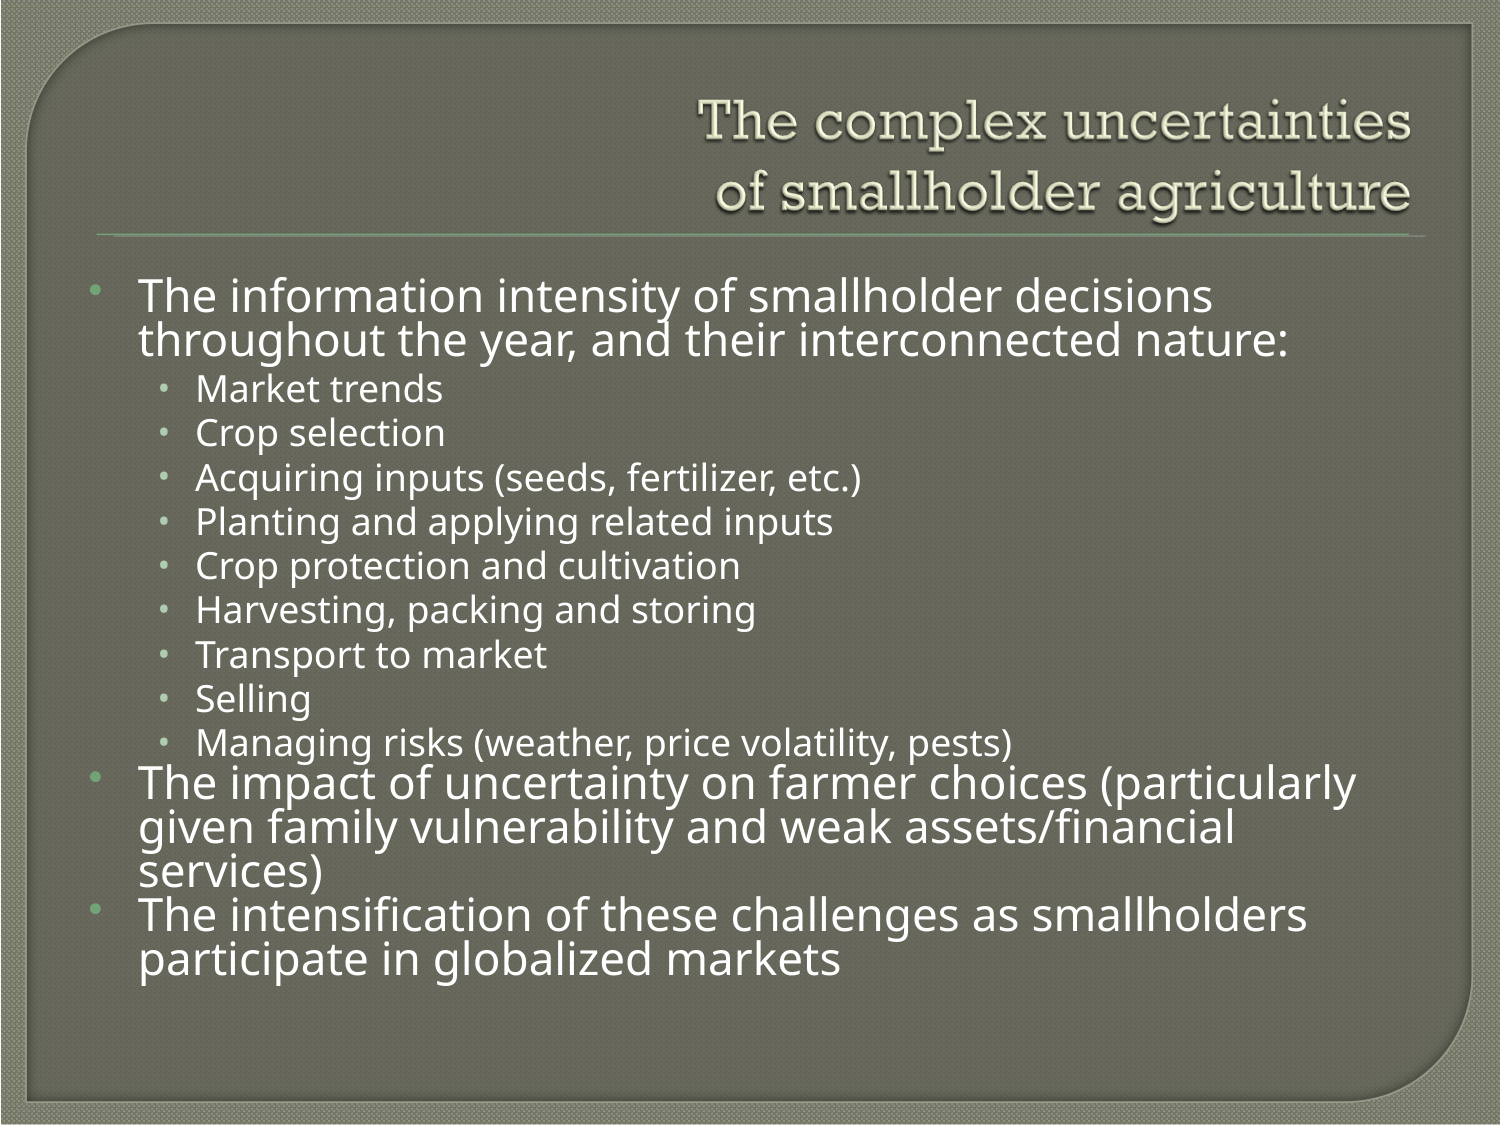

# The information intensity of smallholder decisions throughout the year, and their interconnected nature:
Market trends
Crop selection
Acquiring inputs (seeds, fertilizer, etc.)
Planting and applying related inputs
Crop protection and cultivation
Harvesting, packing and storing
Transport to market
Selling
Managing risks (weather, price volatility, pests)
The impact of uncertainty on farmer choices (particularly given family vulnerability and weak assets/financial services)
The intensification of these challenges as smallholders participate in globalized markets